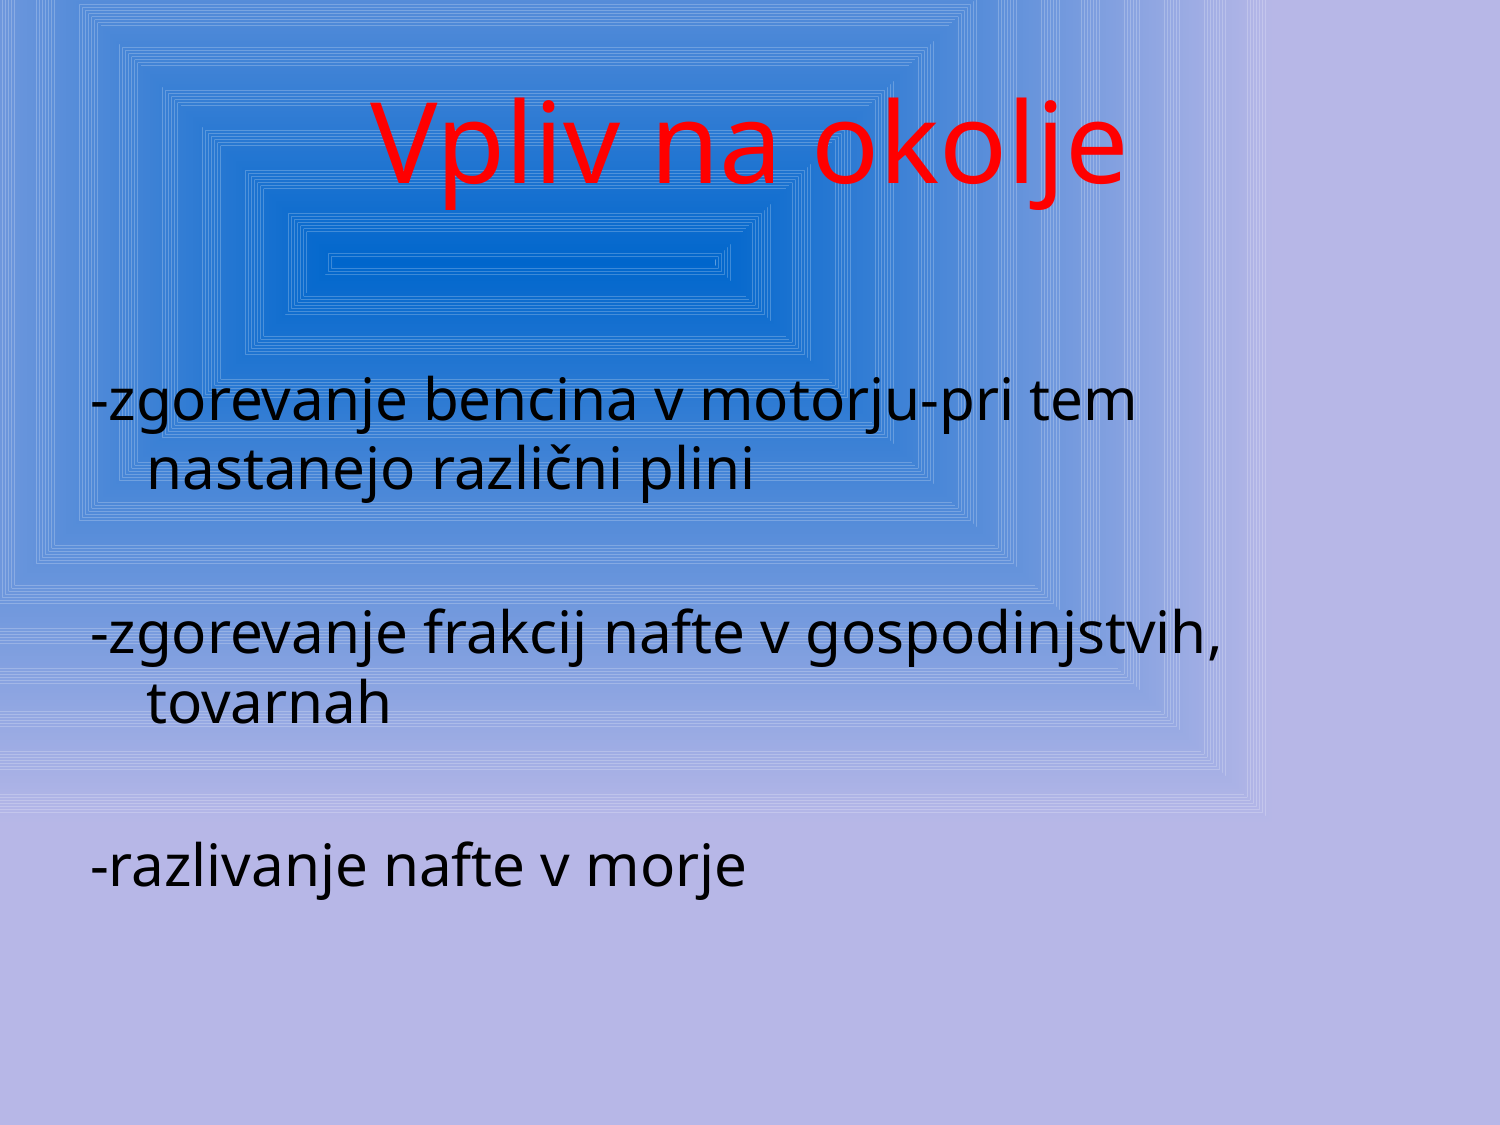

# Vpliv na okolje
-zgorevanje bencina v motorju-pri tem nastanejo različni plini
-zgorevanje frakcij nafte v gospodinjstvih, tovarnah
-razlivanje nafte v morje